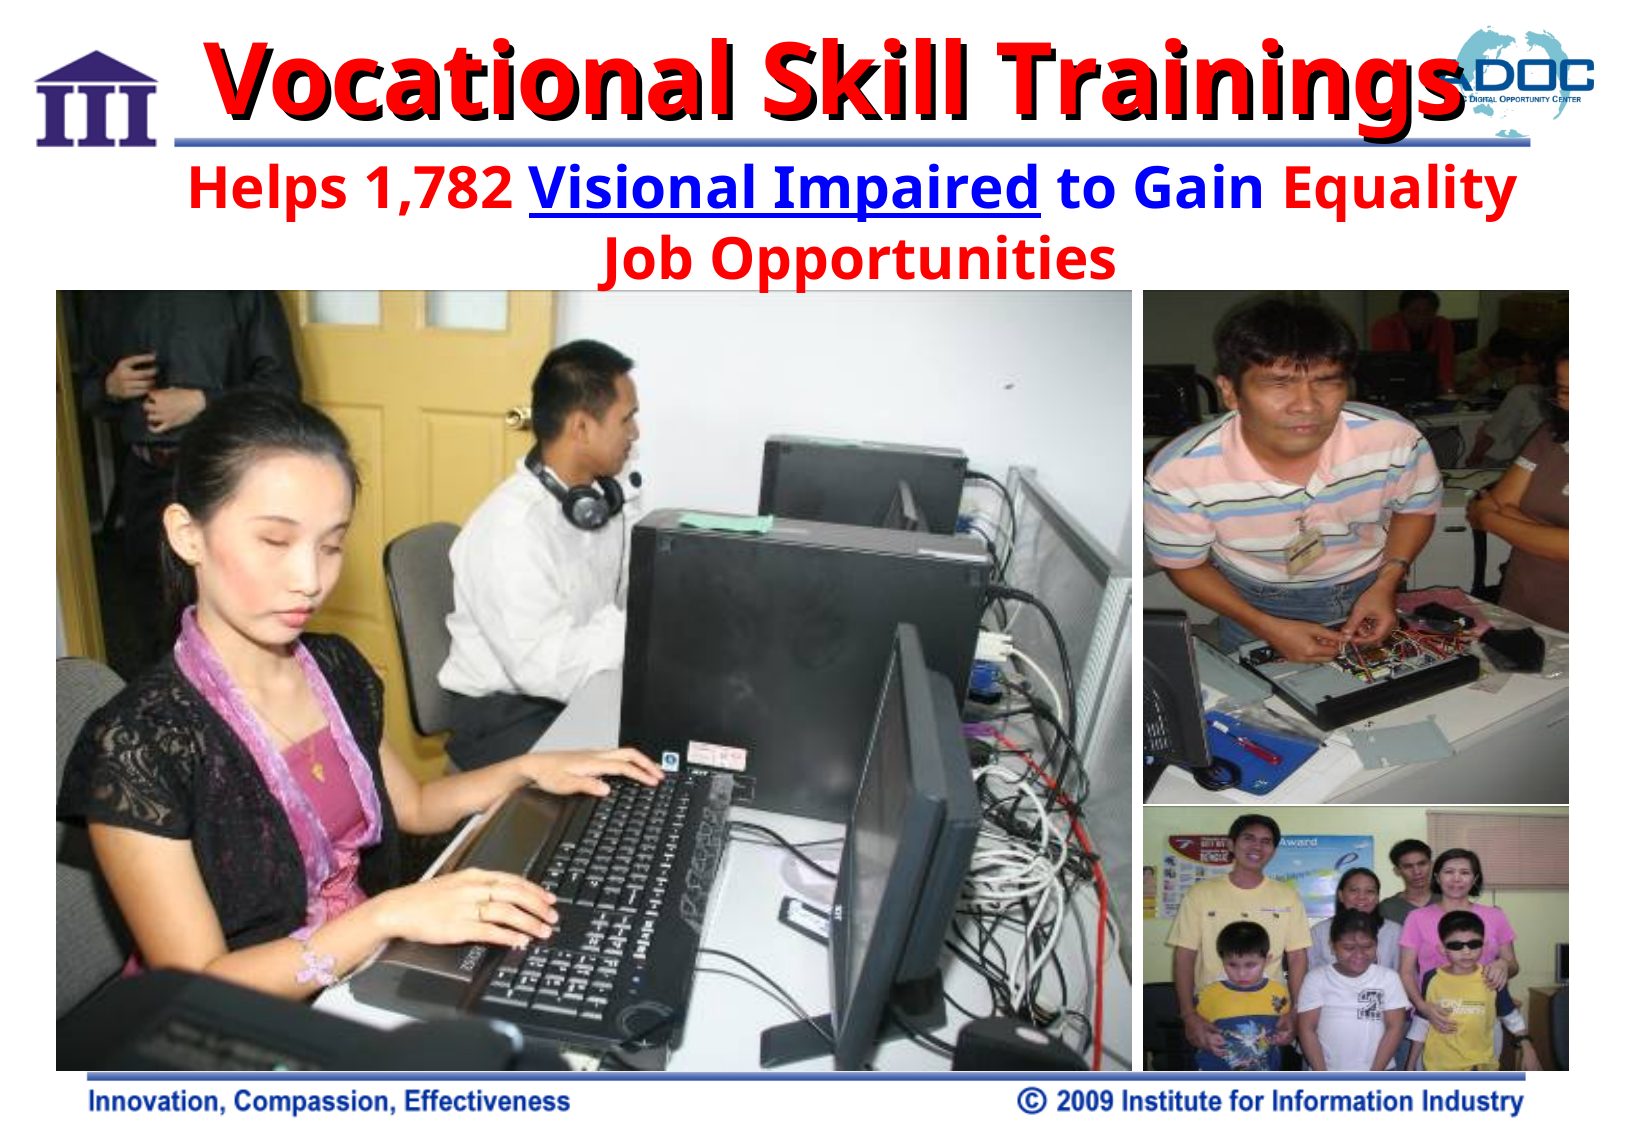

# Vocational Skill Trainings
Helps 1,782 Visional Impaired to Gain Equality
Job Opportunities